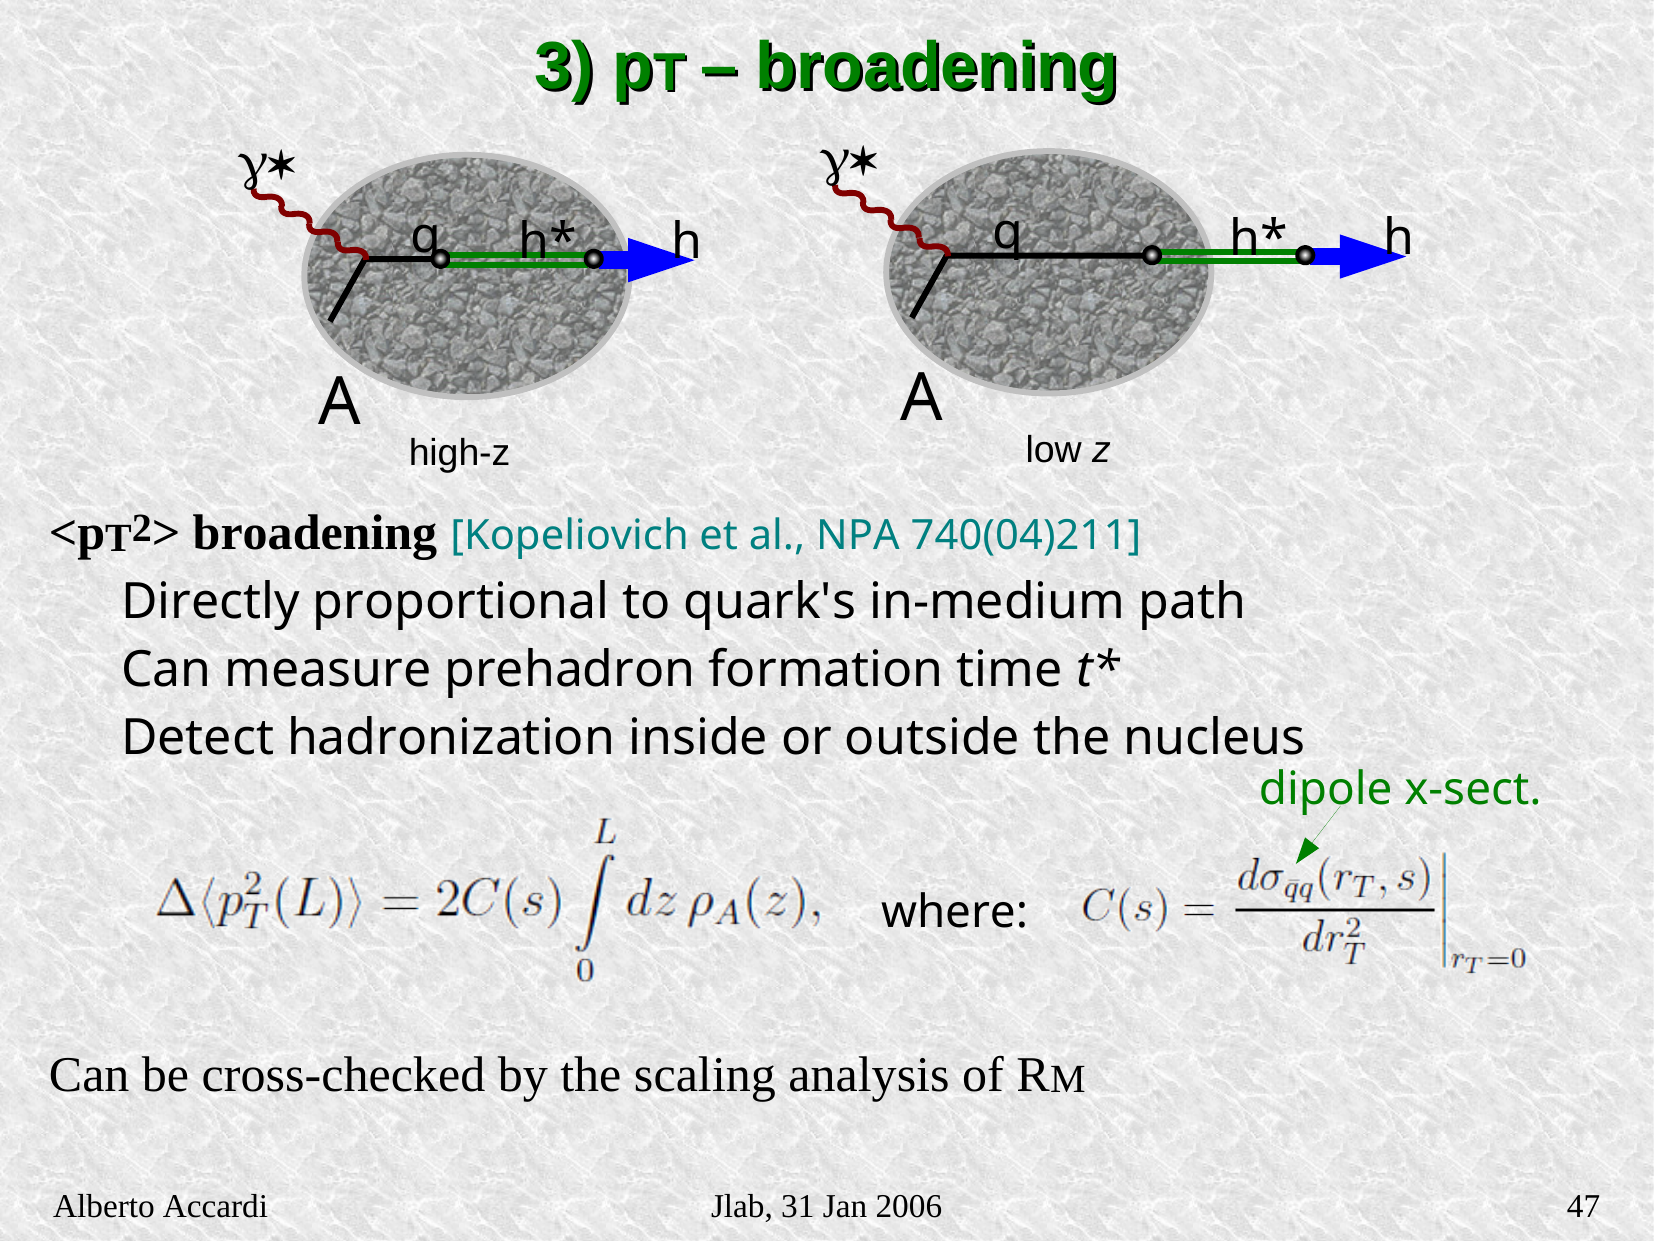

3) pT – broadening
g*
q
h
 h*
A
low z
g*
q
h
 h*
A
high-z
<pT2> broadening [Kopeliovich et al., NPA 740(04)211]
 Directly proportional to quark's in-medium path
 Can measure prehadron formation time t*
 Detect hadronization inside or outside the nucleus
dipole x-sect.
where:
Can be cross-checked by the scaling analysis of RM
Alberto Accardi
Padova U.
47